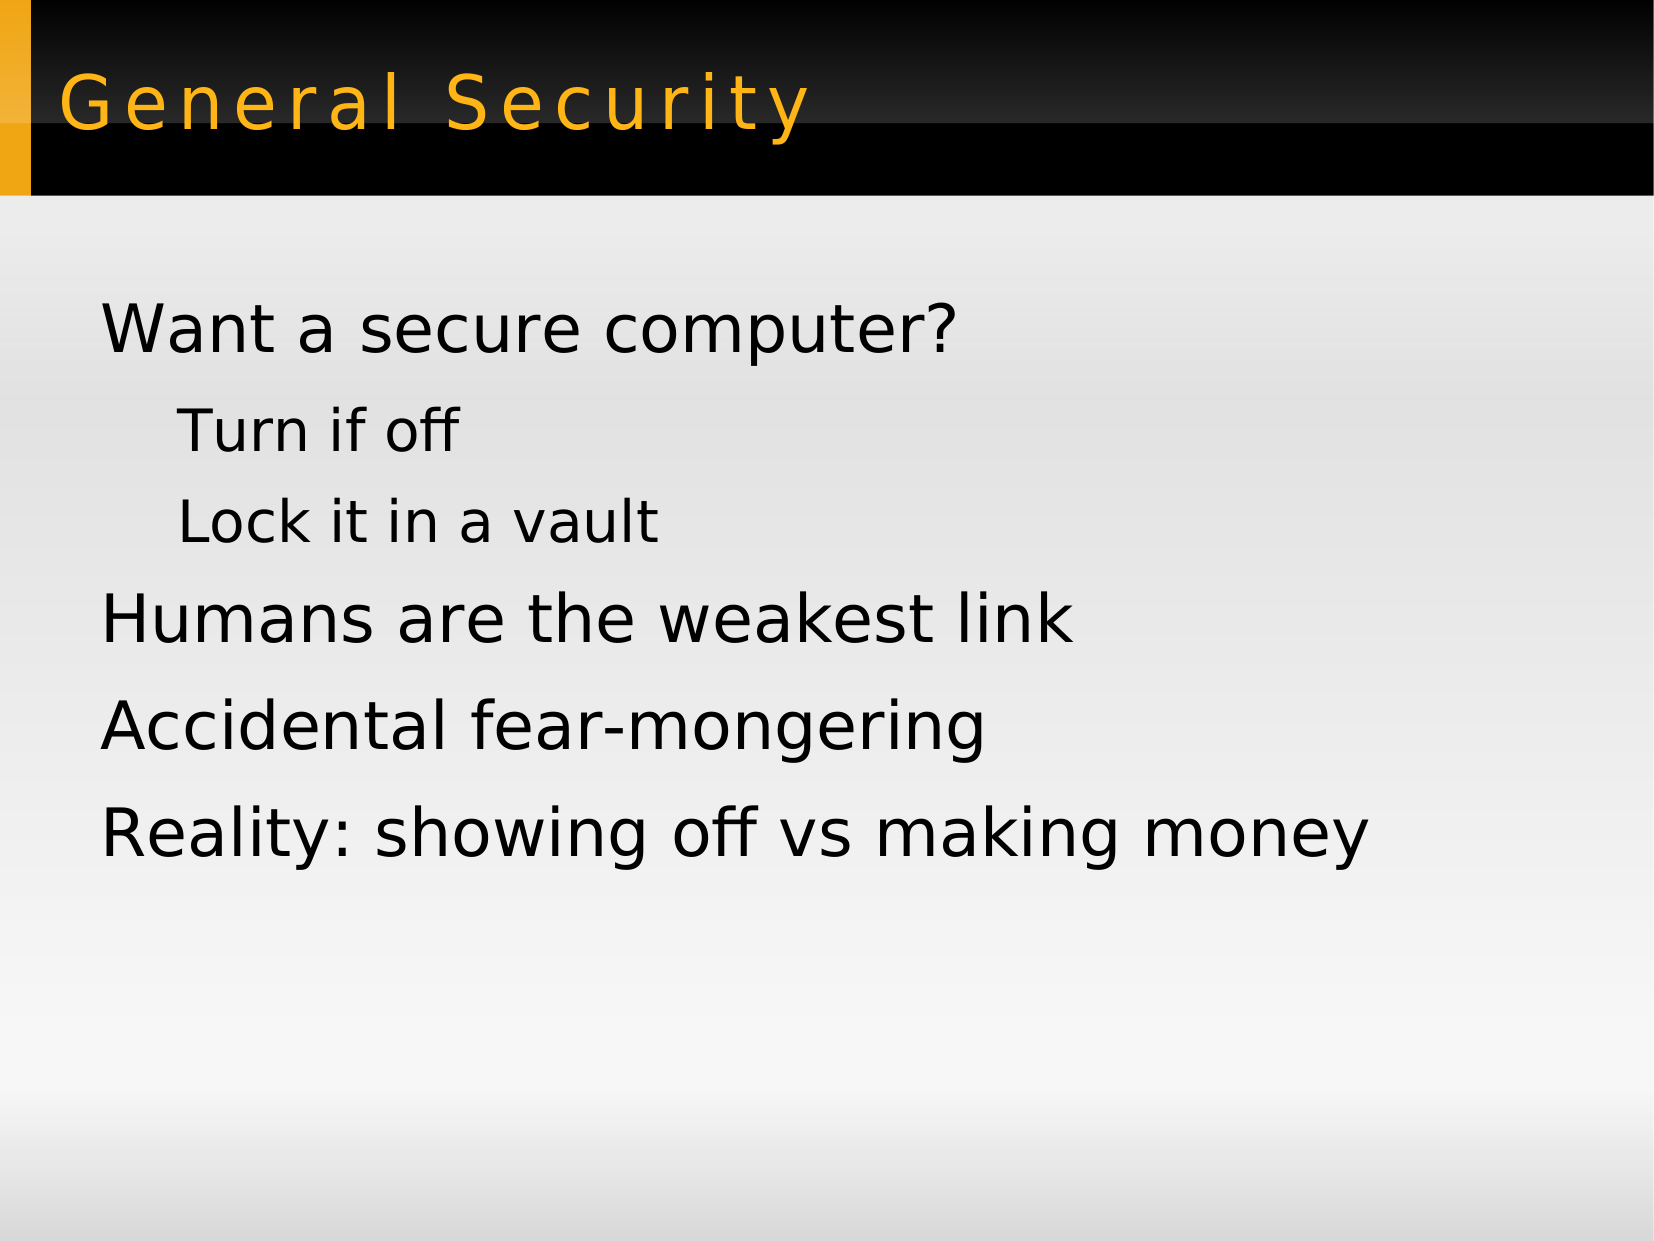

# General Security
Want a secure computer?
Turn if off
Lock it in a vault
Humans are the weakest link
Accidental fear-mongering
Reality: showing off vs making money